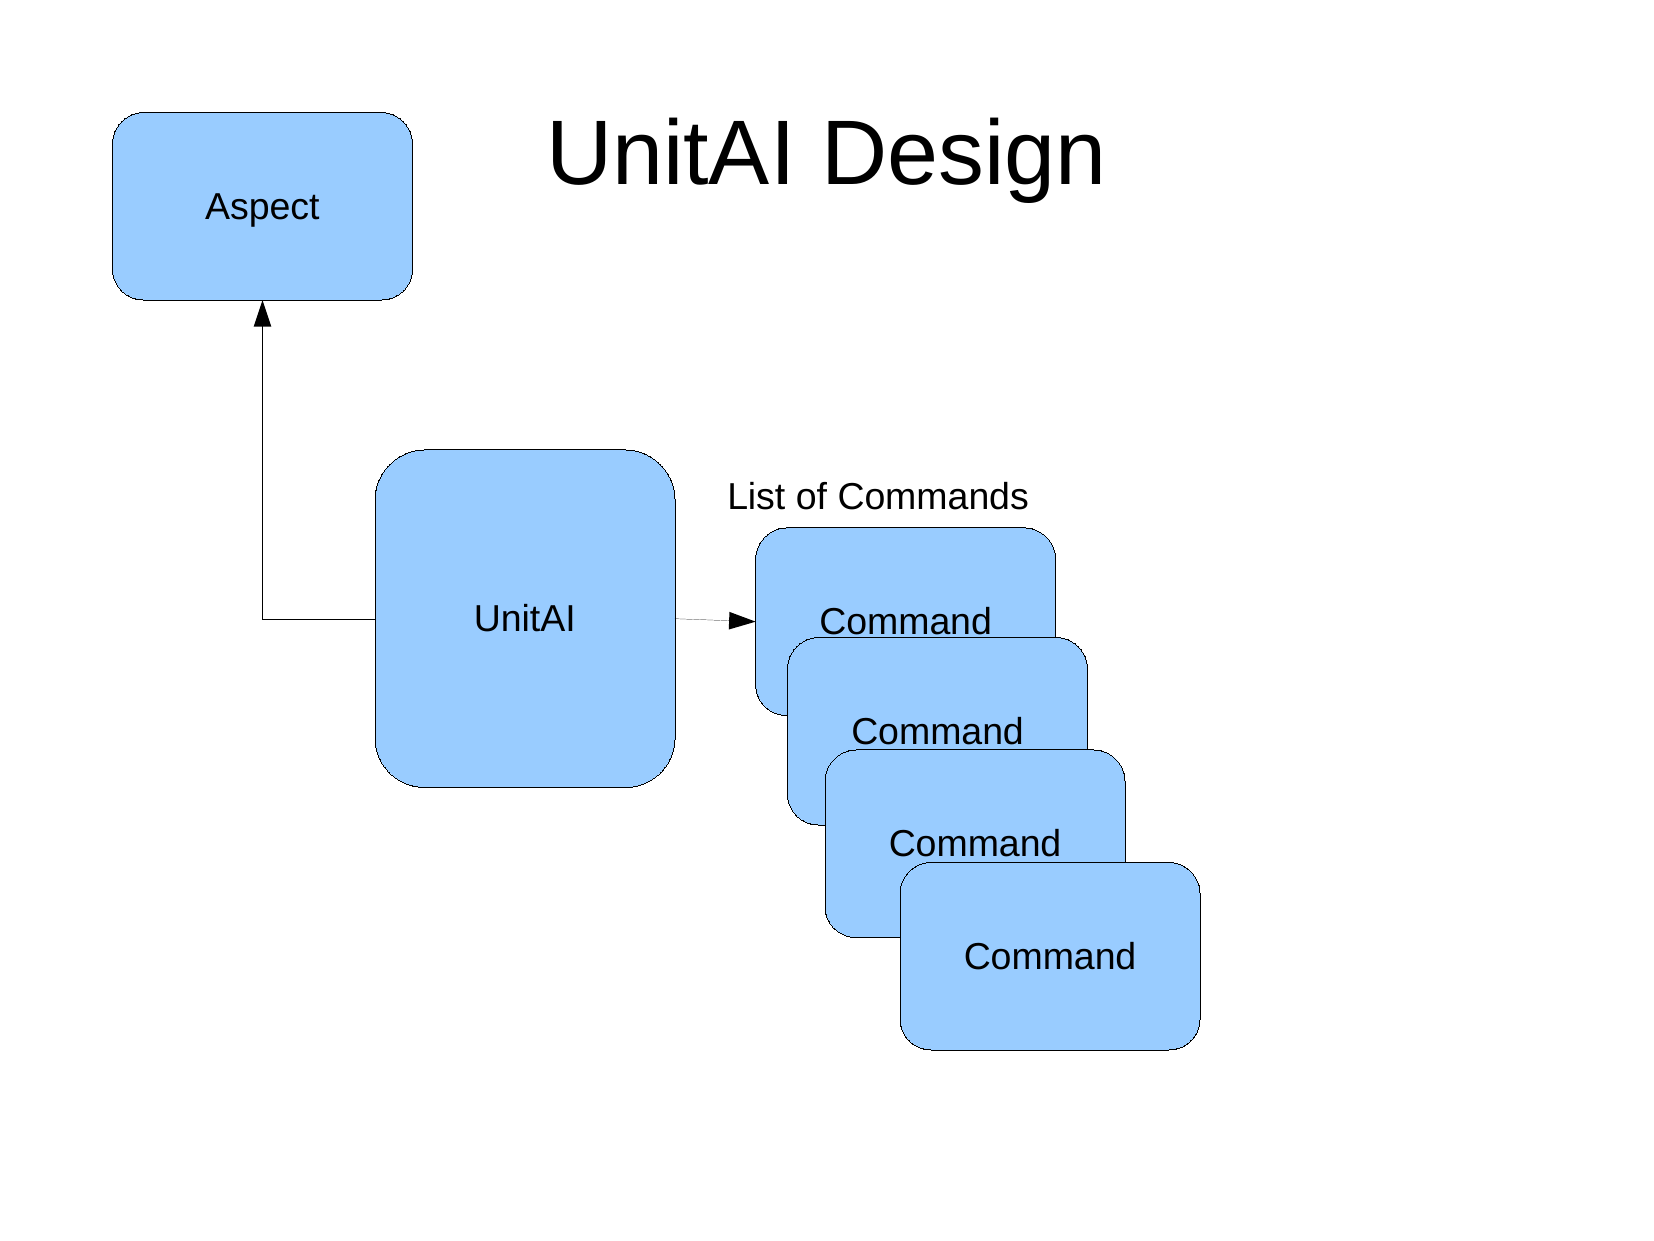

# UnitAI Design
Aspect
UnitAI
List of Commands
Command
Command
Command
Command